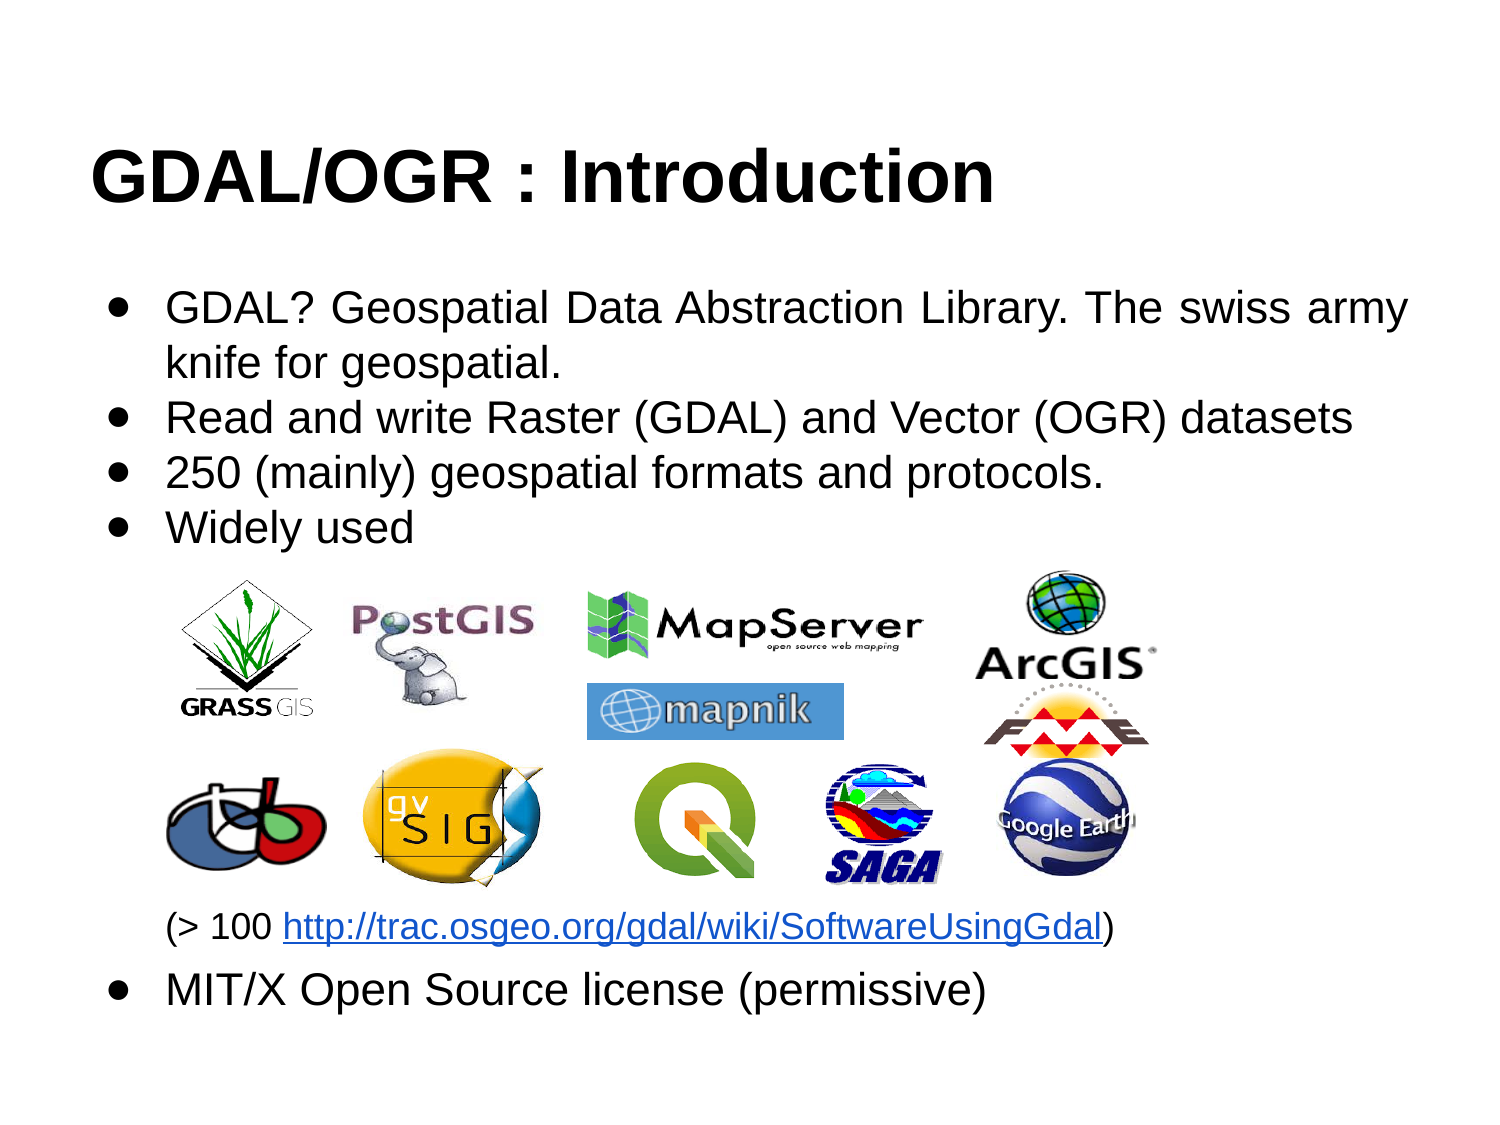

# GDAL/OGR : Introduction
GDAL? Geospatial Data Abstraction Library. The swiss army knife for geospatial.
Read and write Raster (GDAL) and Vector (OGR) datasets
250 (mainly) geospatial formats and protocols.
Widely used
(> 100 http://trac.osgeo.org/gdal/wiki/SoftwareUsingGdal)
MIT/X Open Source license (permissive)